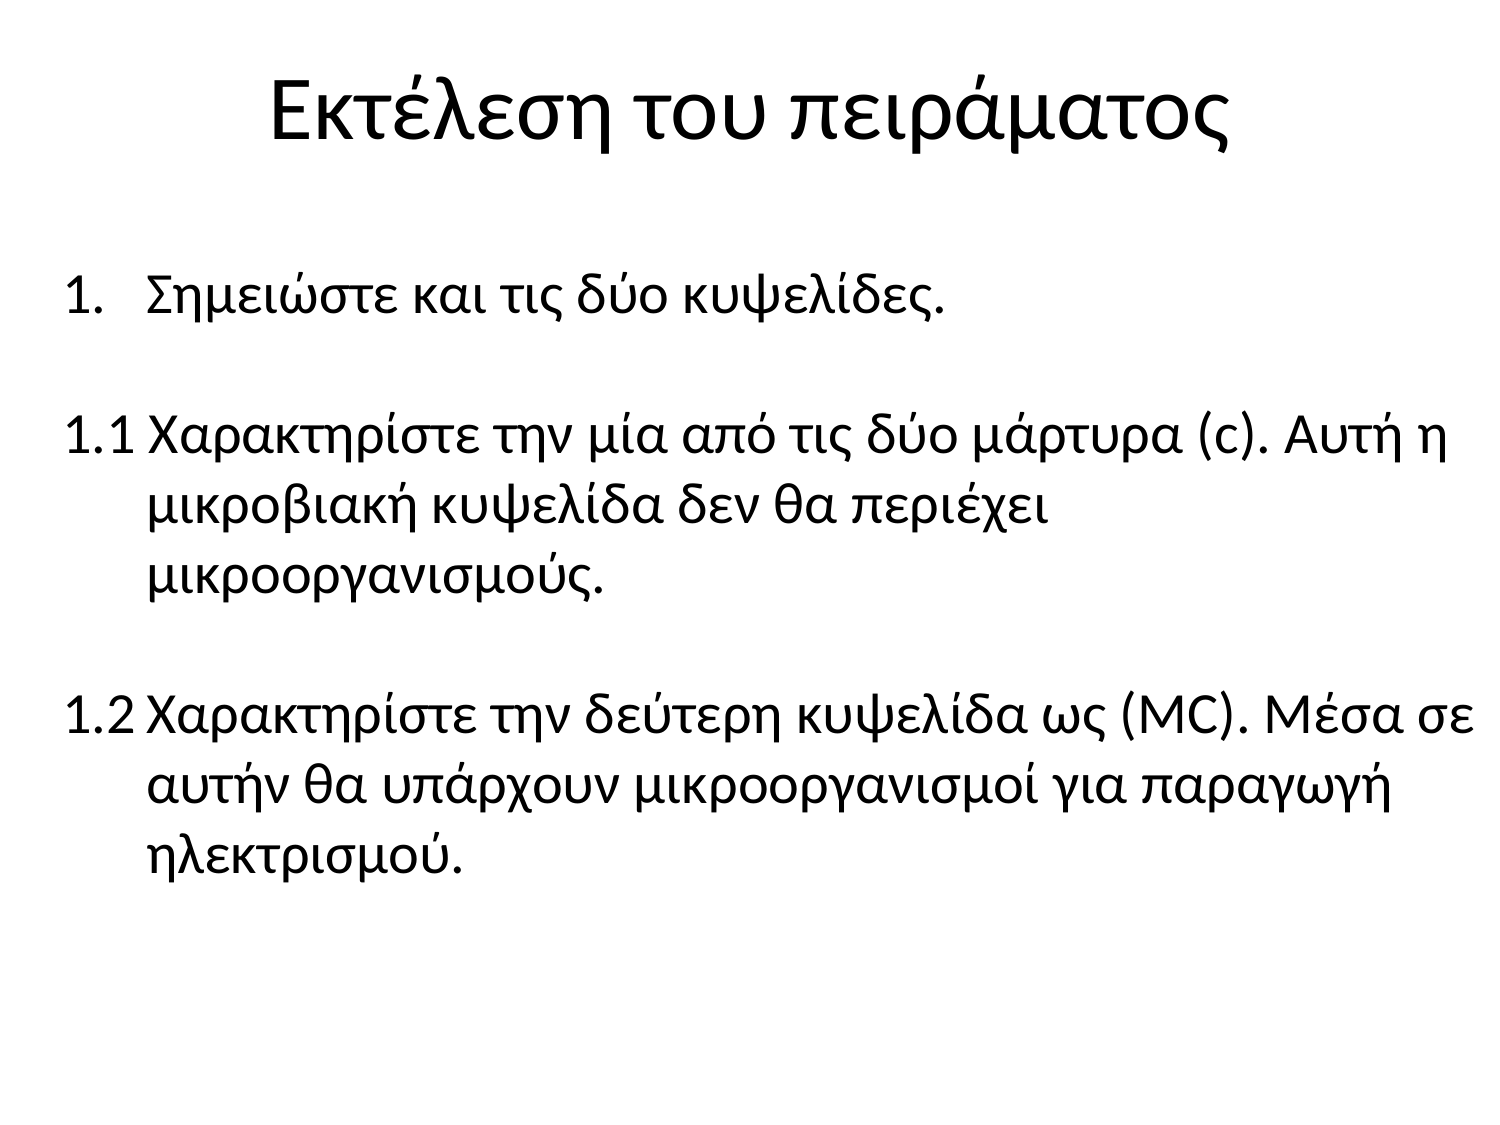

# Εκτέλεση του πειράματος
Σημειώστε και τις δύο κυψελίδες.
1.1 Χαρακτηρίστε την μία από τις δύο μάρτυρα (c). Αυτή η μικροβιακή κυψελίδα δεν θα περιέχει μικροοργανισμούς.
1.2	Χαρακτηρίστε την δεύτερη κυψελίδα ως (MC). Μέσα σε αυτήν θα υπάρχουν μικροοργανισμοί για παραγωγή ηλεκτρισμού.